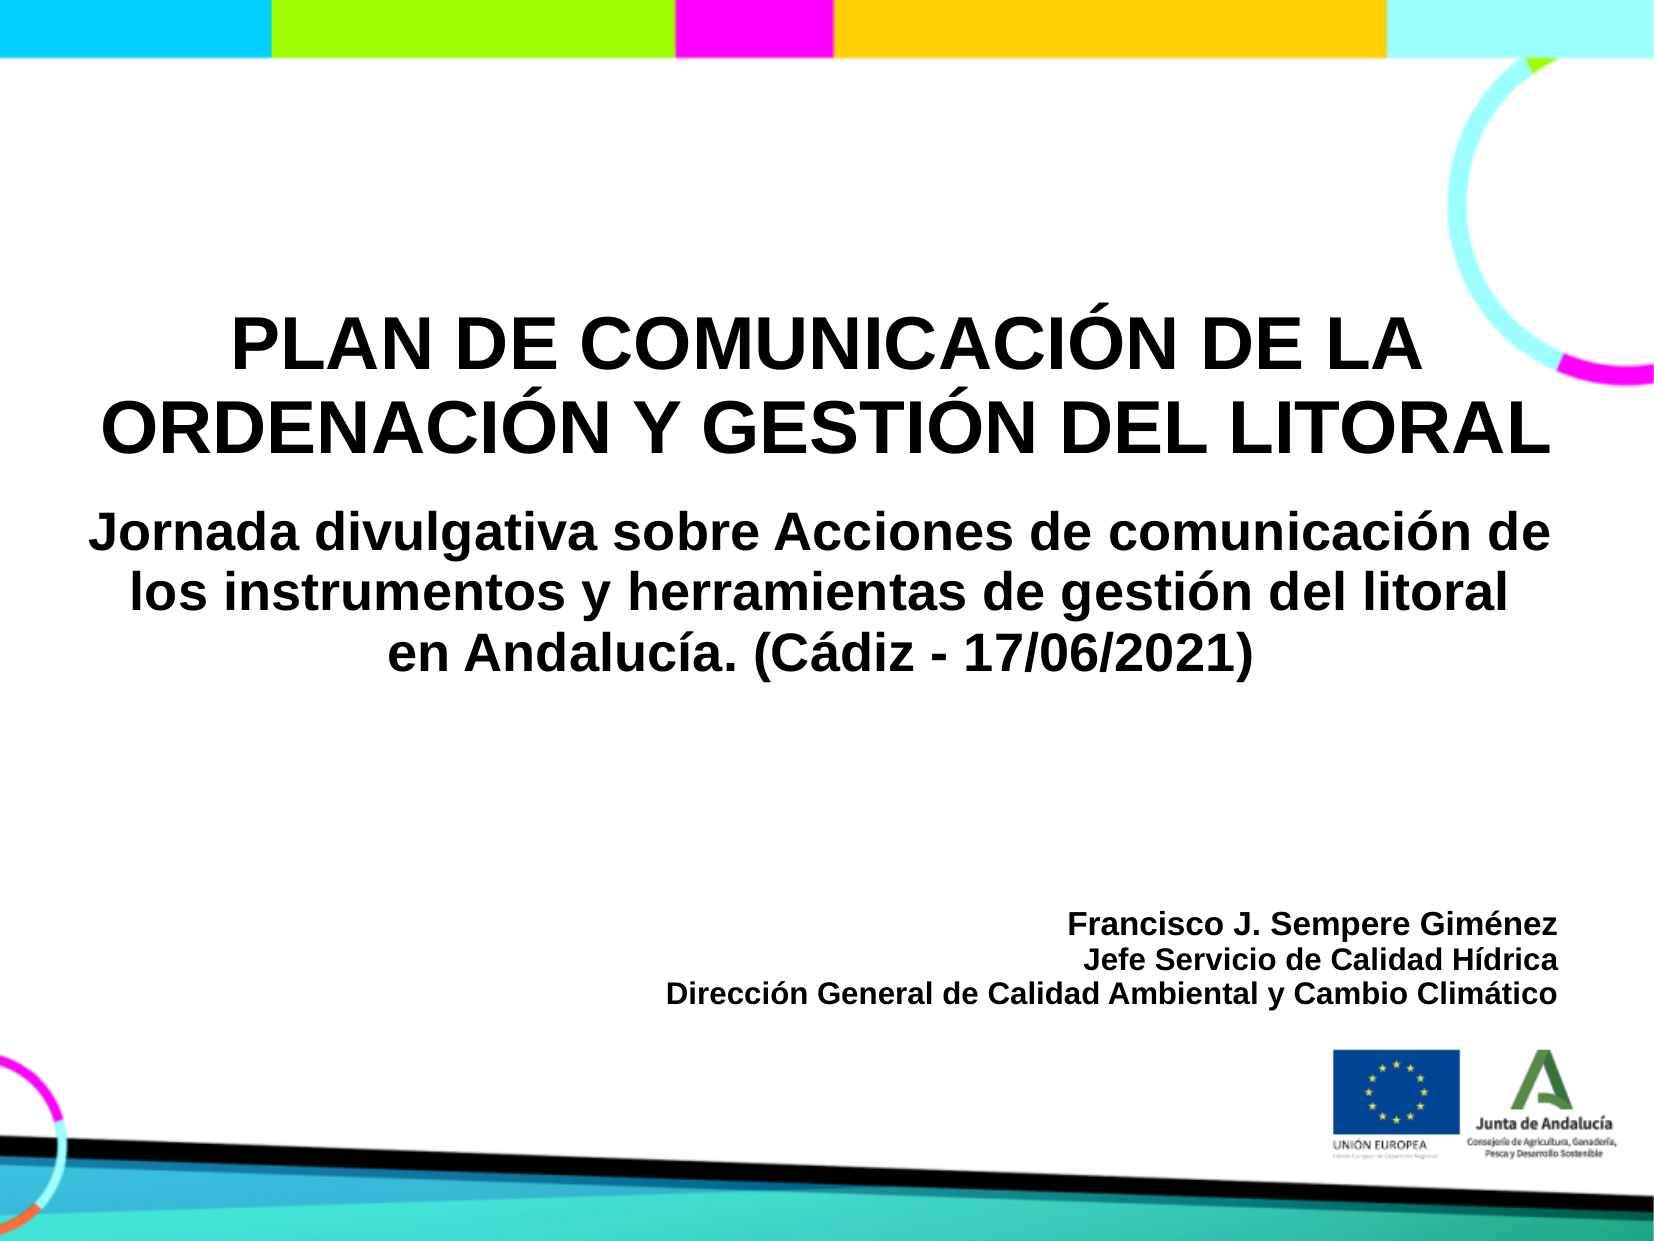

# PLAN DE COMUNICACIÓN DE LA ORDENACIÓN Y GESTIÓN DEL LITORAL
Jornada divulgativa sobre Acciones de comunicación de los instrumentos y herramientas de gestión del litoral
en Andalucía. (Cádiz - 17/06/2021)
Francisco J. Sempere Giménez
Jefe Servicio de Calidad Hídrica
Dirección General de Calidad Ambiental y Cambio Climático